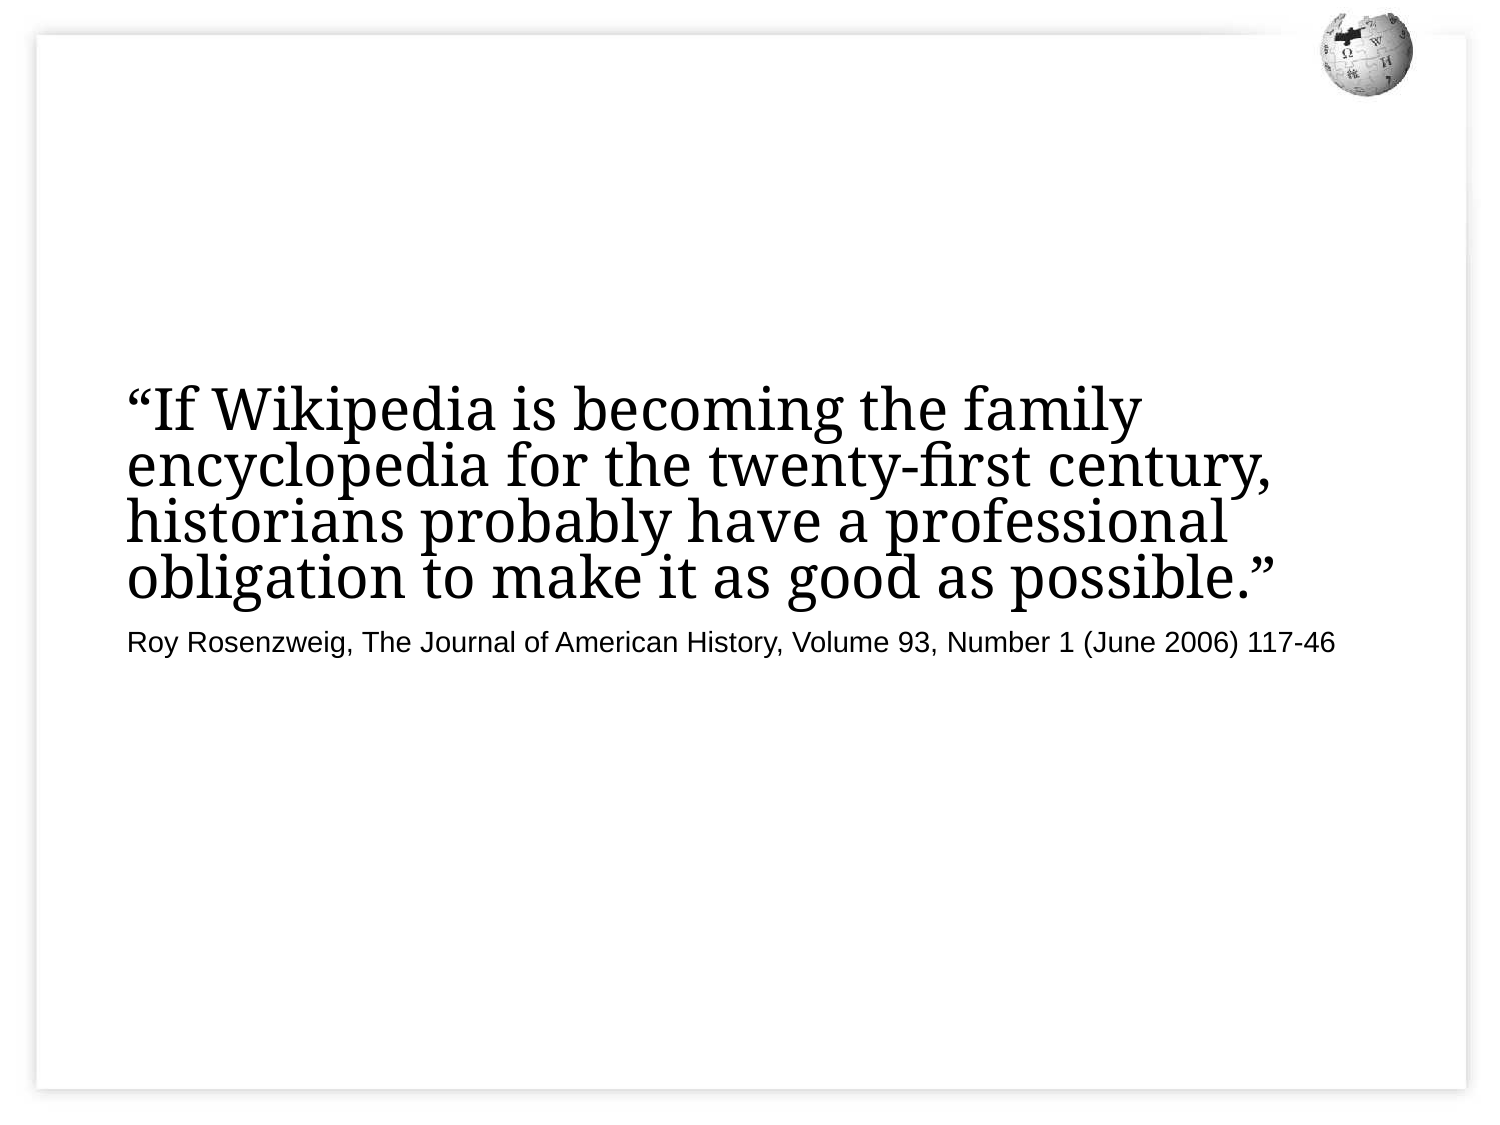

“If Wikipedia is becoming the family encyclopedia for the twenty-first century, historians probably have a professional obligation to make it as good as possible.”
Roy Rosenzweig, The Journal of American History, Volume 93, Number 1 (June 2006) 117-46